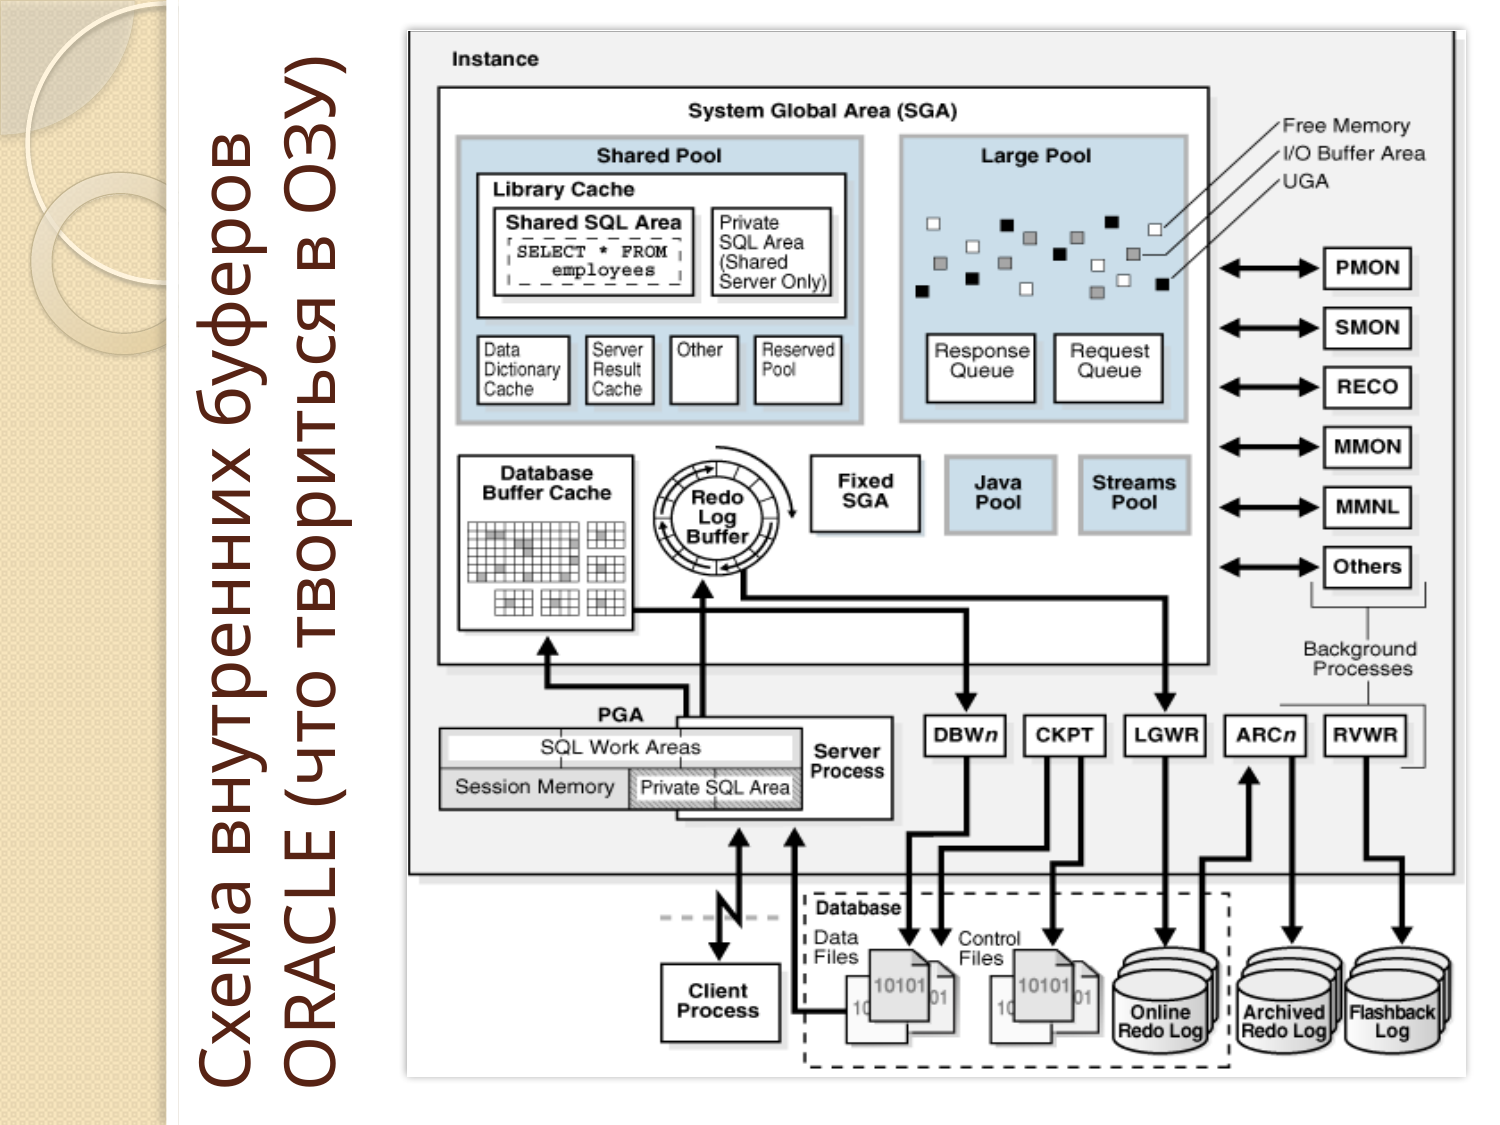

# Схема внутренних буферов ORACLE (что твориться в ОЗУ)